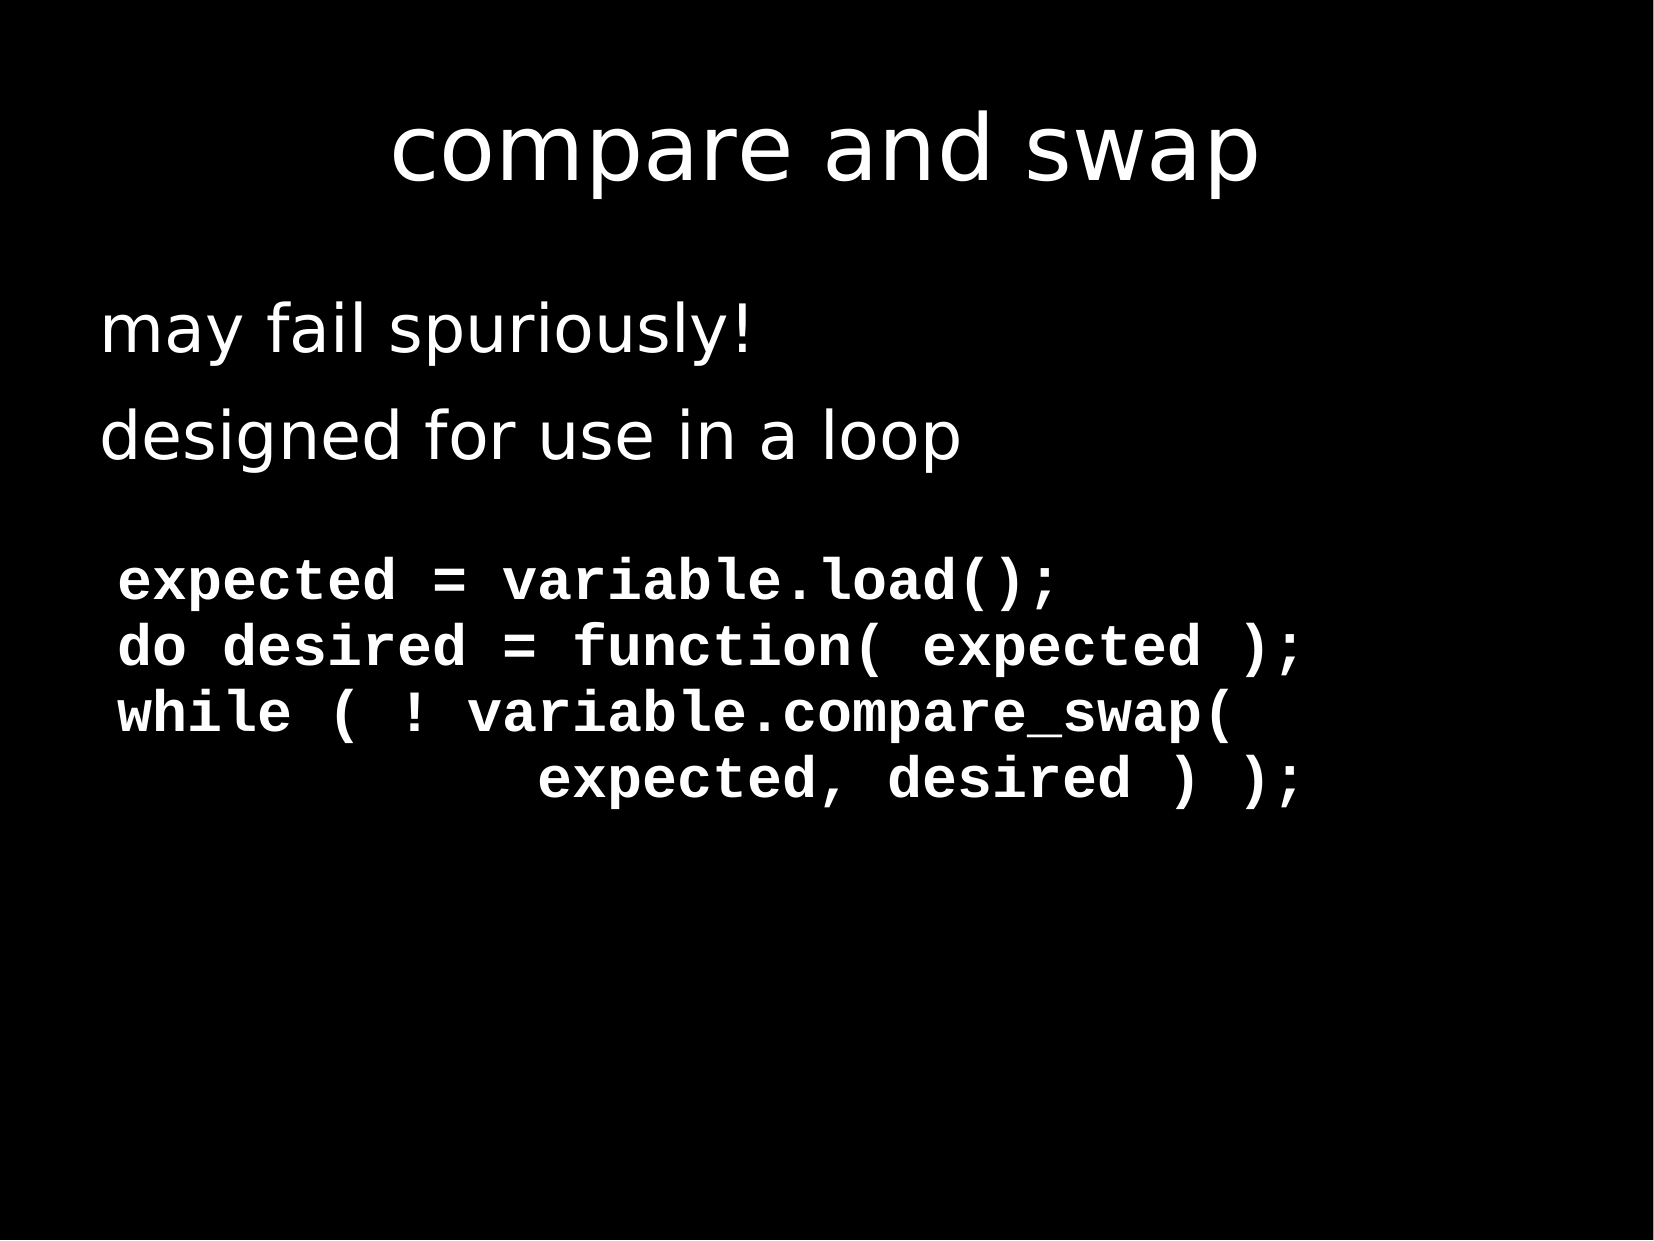

# compare and swap
may fail spuriously!
designed for use in a loop
expected = variable.load();
do desired = function( expected );
while ( ! variable.compare_swap(
 expected, desired ) );